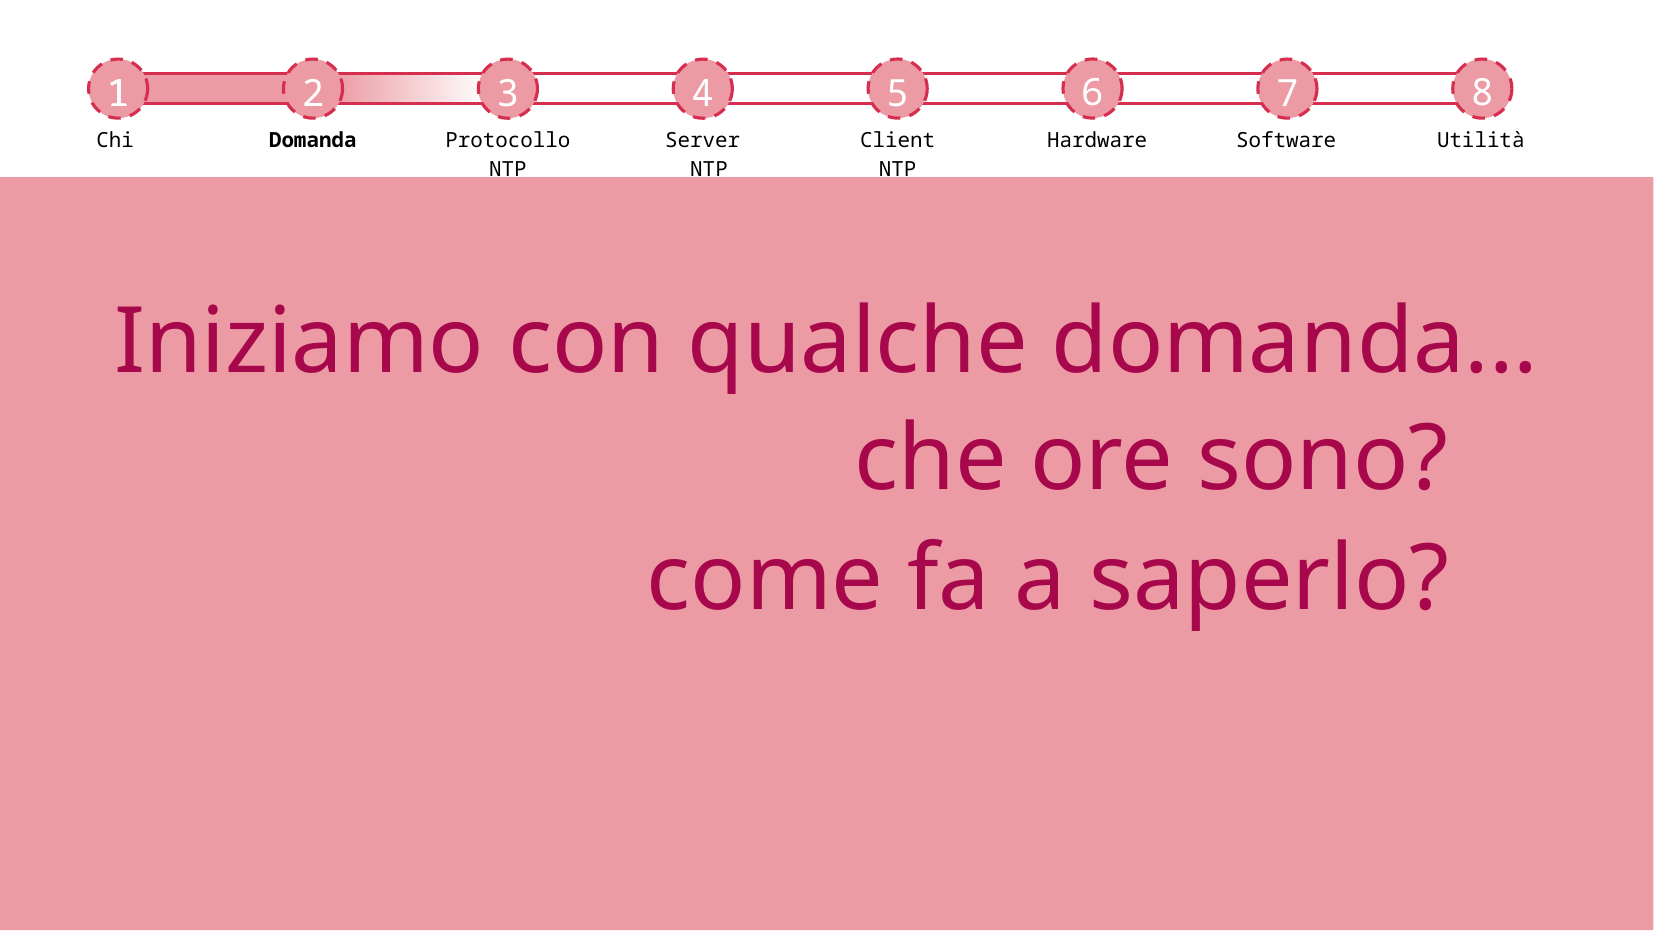

6
8
5
1
2
3
7
1
1
4
Client
NTP
Chi
Domanda
Protocollo
NTP
Server
 NTP
Hardware
Software
Utilità
# Iniziamo con qualche domanda...
che ore sono?
come fa a saperlo?